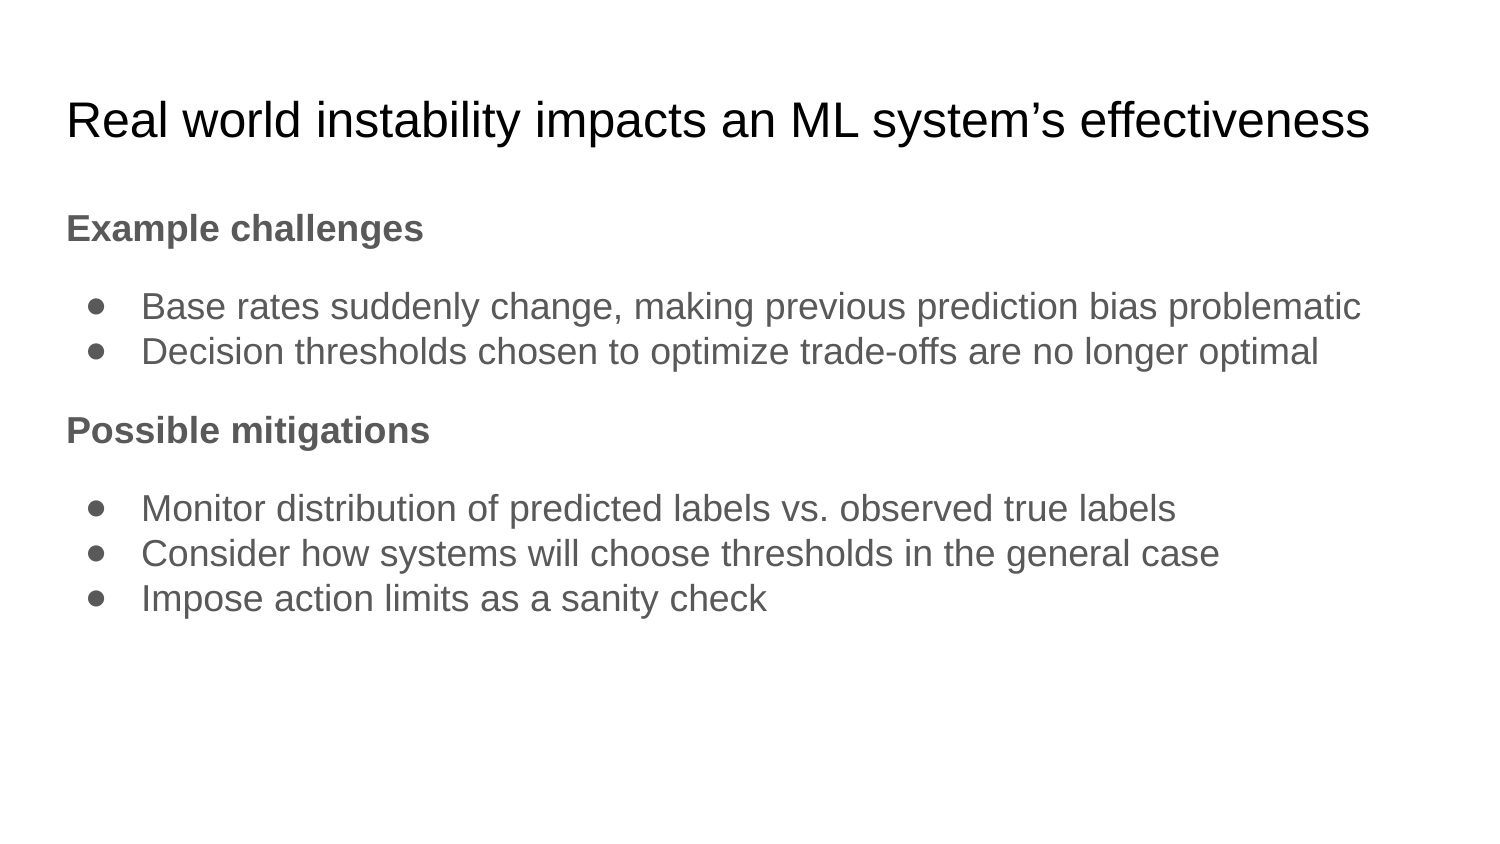

# Real world instability impacts an ML system’s effectiveness
Example challenges
Base rates suddenly change, making previous prediction bias problematic
Decision thresholds chosen to optimize trade-offs are no longer optimal
Possible mitigations
Monitor distribution of predicted labels vs. observed true labels
Consider how systems will choose thresholds in the general case
Impose action limits as a sanity check